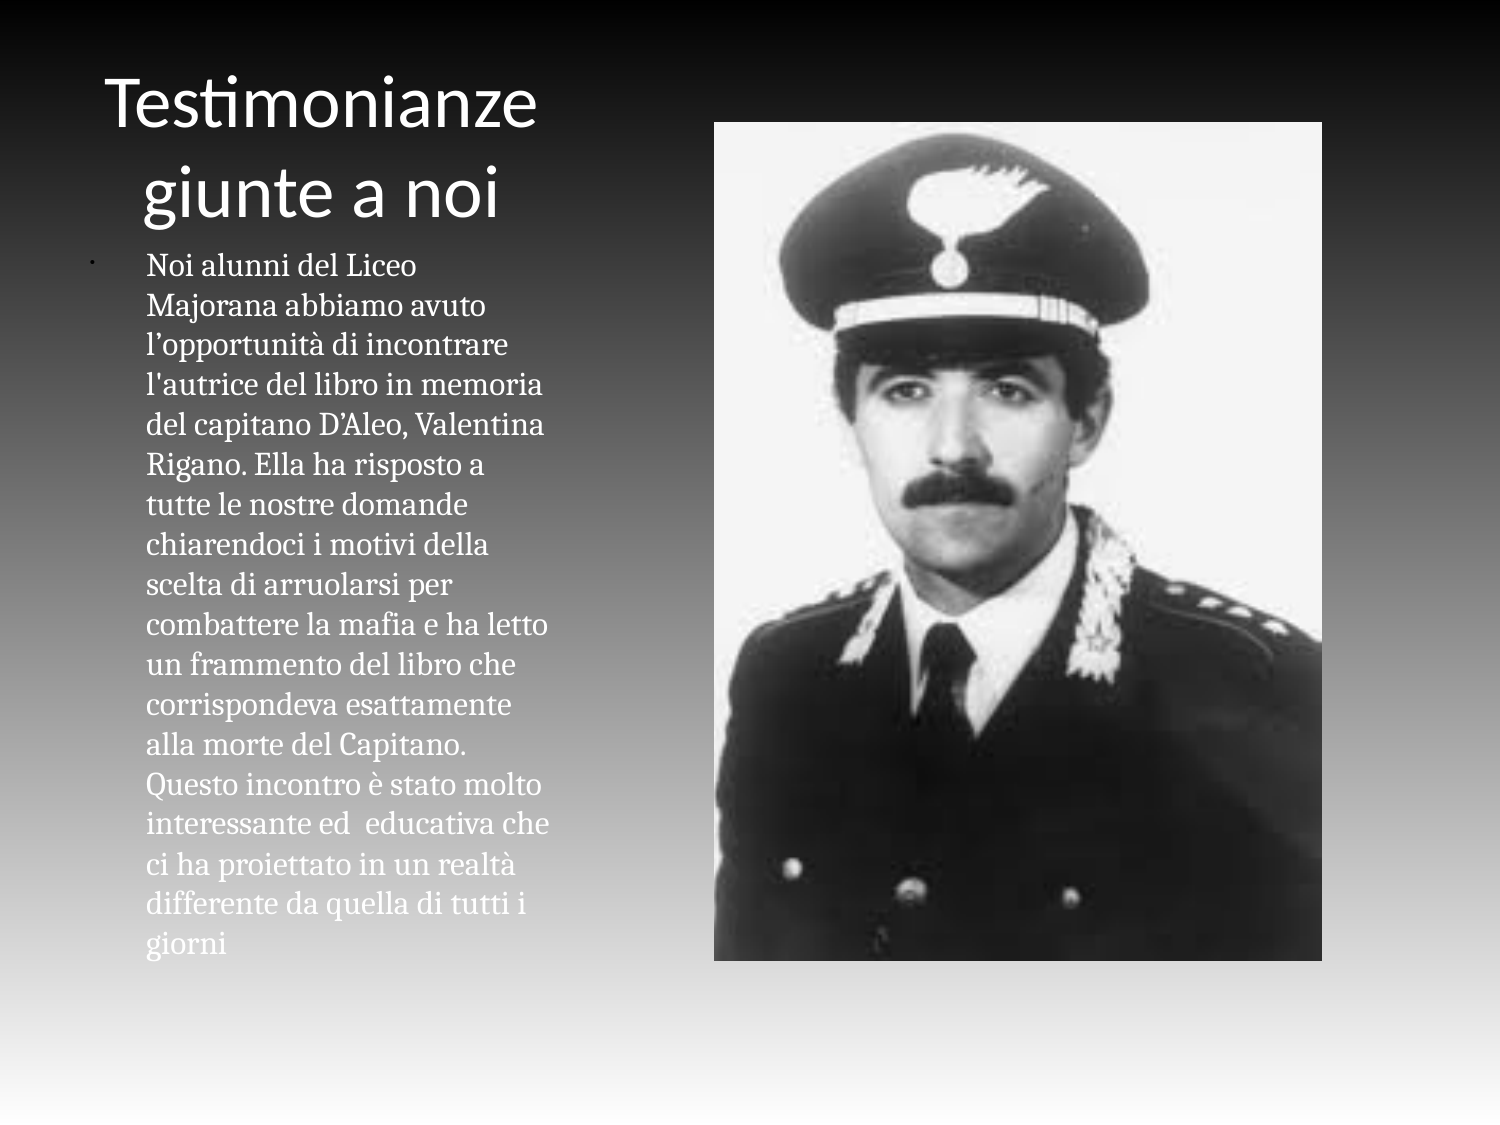

# Testimonianze giunte a noi
Noi alunni del Liceo Majorana abbiamo avuto l’opportunità di incontrare l'autrice del libro in memoria del capitano D’Aleo, Valentina Rigano. Ella ha risposto a tutte le nostre domande chiarendoci i motivi della scelta di arruolarsi per combattere la mafia e ha letto un frammento del libro che corrispondeva esattamente alla morte del Capitano. Questo incontro è stato molto interessante ed educativa che ci ha proiettato in un realtà differente da quella di tutti i giorni